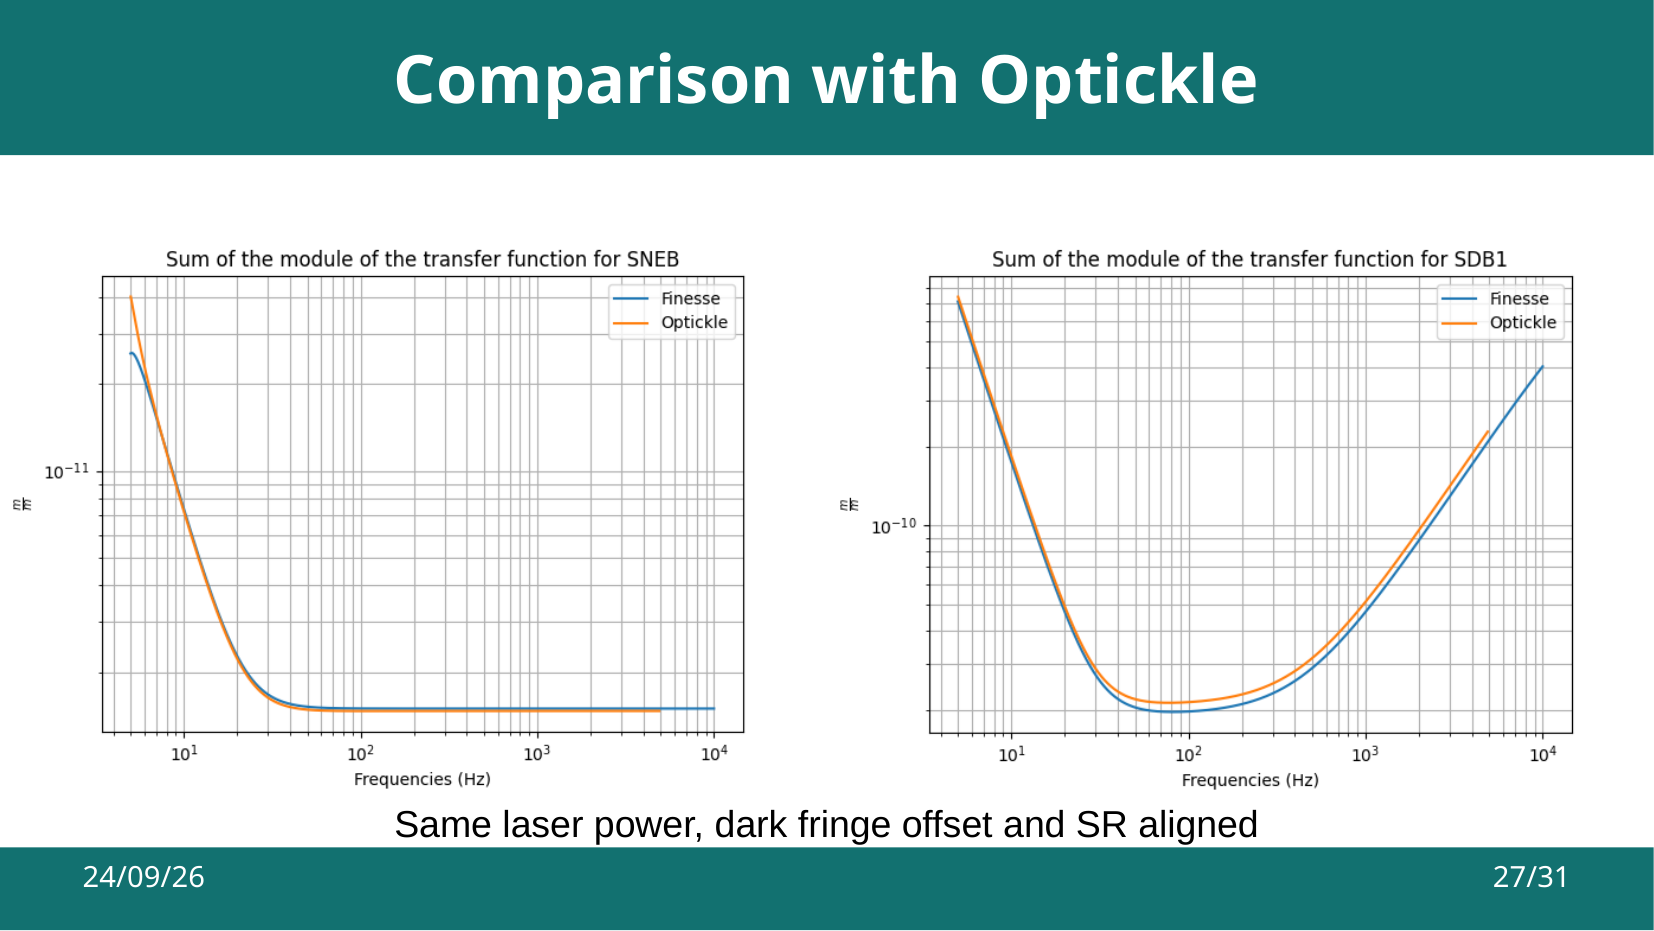

# Comparison with Optickle
Same laser power, dark fringe offset and SR aligned
27